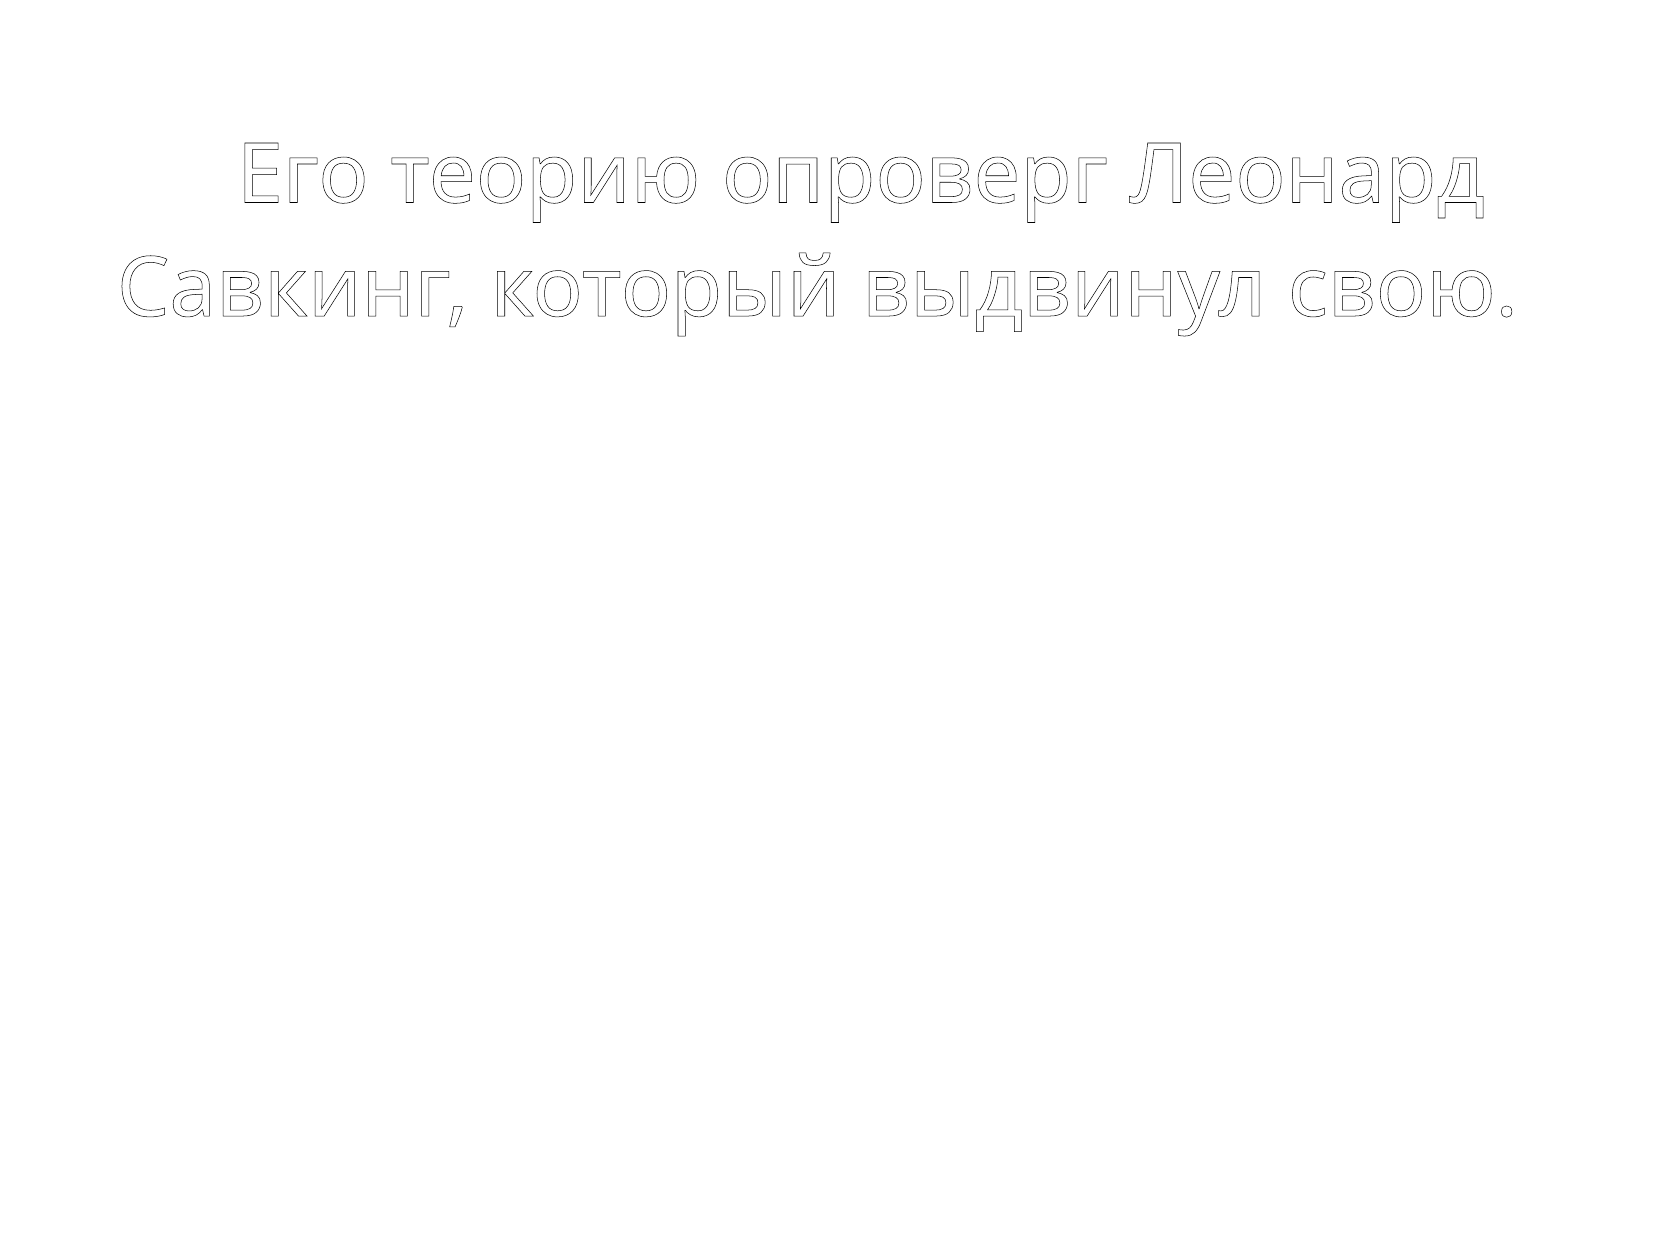

# Его теорию опроверг Леонард Савкинг, который выдвинул свою.